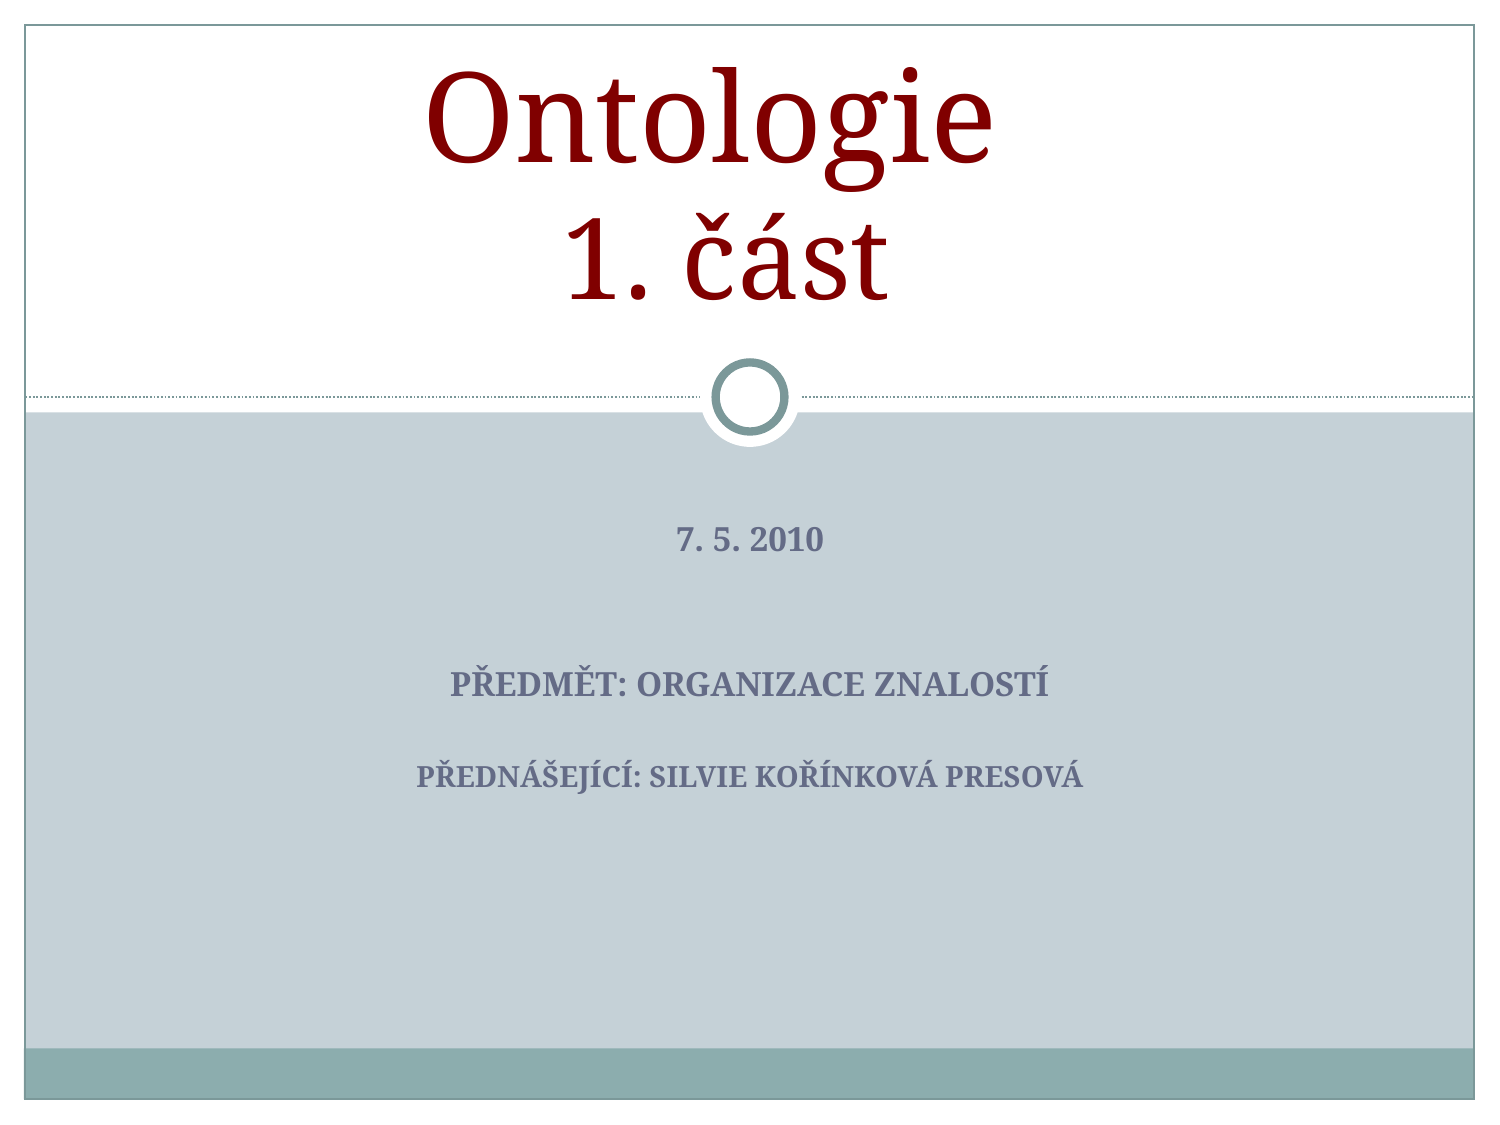

# Ontologie 1. část
7. 5. 2010
PŘEDMĚT: ORGANIZACE ZNALOSTÍ
PŘEDNÁŠEJÍCÍ: SILVIE KOŘÍNKOVÁ PRESOVÁ